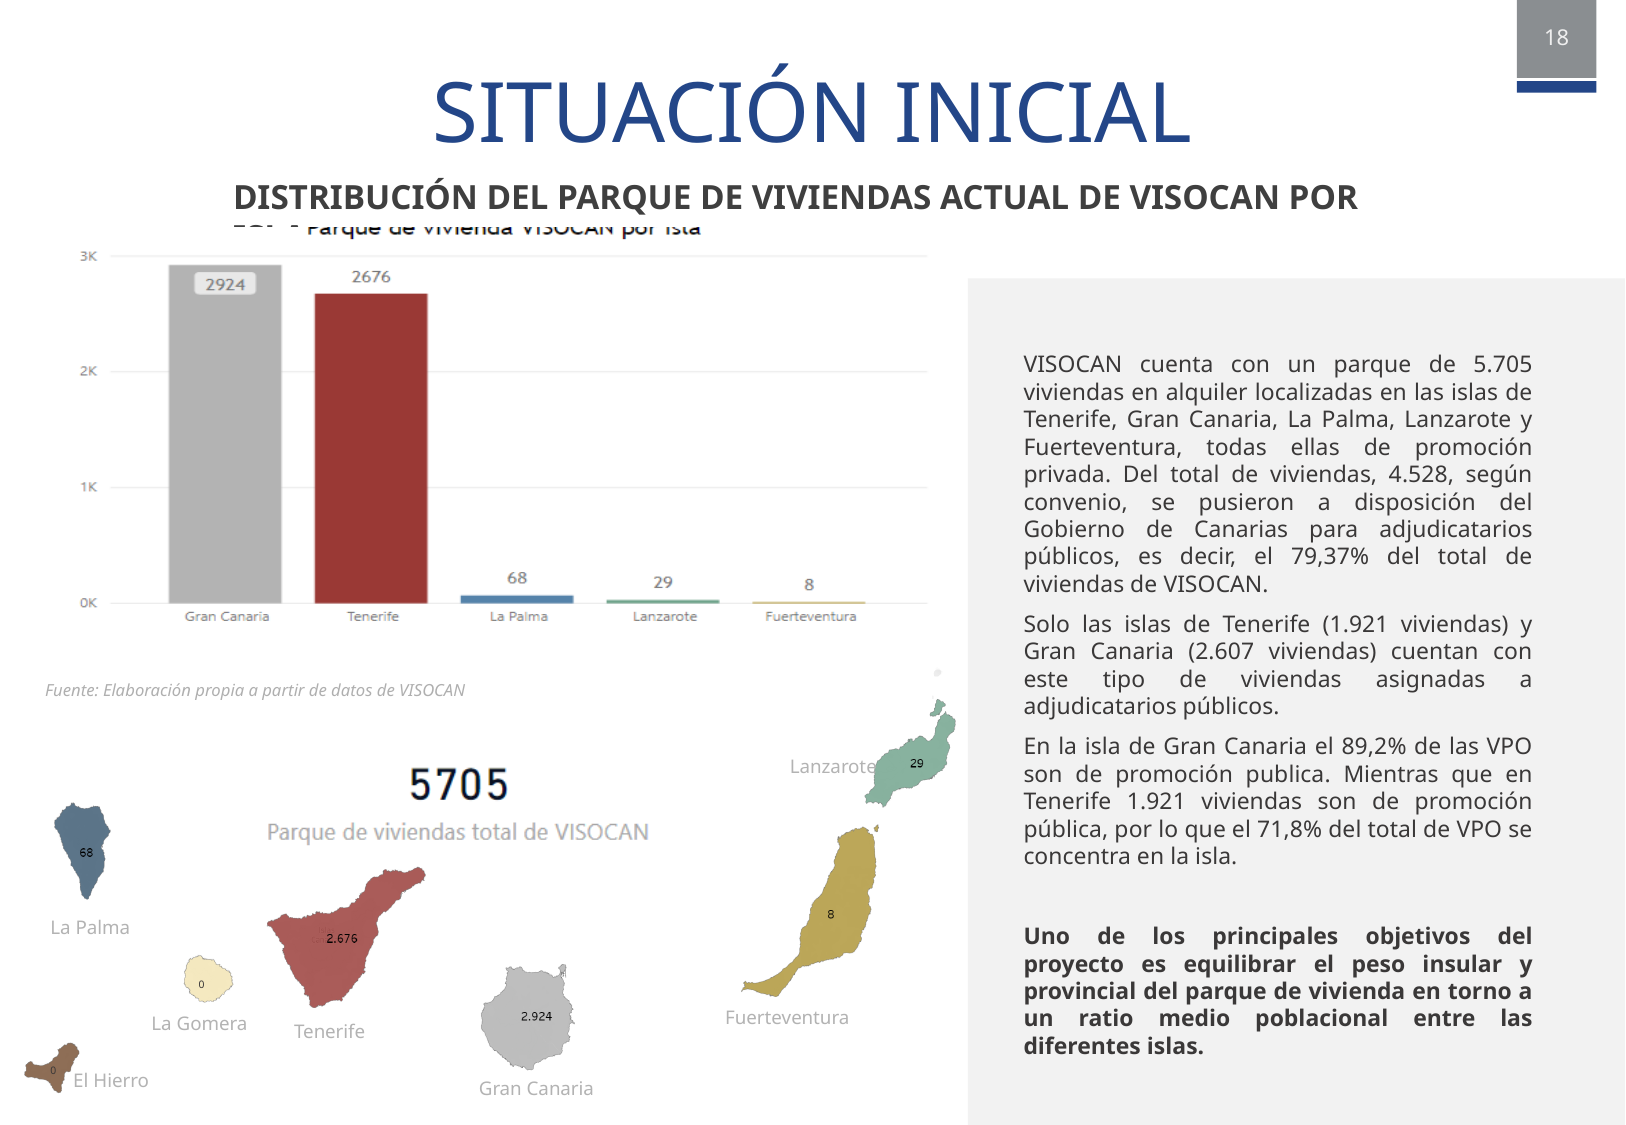

# SITUACIÓN INICIAL
DISTRIBUCIÓN DEL PARQUE DE VIVIENDAS ACTUAL DE VISOCAN POR ISLA
VISOCAN cuenta con un parque de 5.705 viviendas en alquiler localizadas en las islas de Tenerife, Gran Canaria, La Palma, Lanzarote y Fuerteventura, todas ellas de promoción privada. Del total de viviendas, 4.528, según convenio, se pusieron a disposición del Gobierno de Canarias para adjudicatarios públicos, es decir, el 79,37% del total de viviendas de VISOCAN.
Solo las islas de Tenerife (1.921 viviendas) y Gran Canaria (2.607 viviendas) cuentan con este tipo de viviendas asignadas a adjudicatarios públicos.
En la isla de Gran Canaria el 89,2% de las VPO son de promoción publica. Mientras que en Tenerife 1.921 viviendas son de promoción pública, por lo que el 71,8% del total de VPO se concentra en la isla.
Uno de los principales objetivos del proyecto es equilibrar el peso insular y provincial del parque de vivienda en torno a un ratio medio poblacional entre las diferentes islas.
Fuente: Elaboración propia a partir de datos de VISOCAN
Lanzarote
La Palma
0
Fuerteventura
La Gomera
Tenerife
0
El Hierro
Gran Canaria